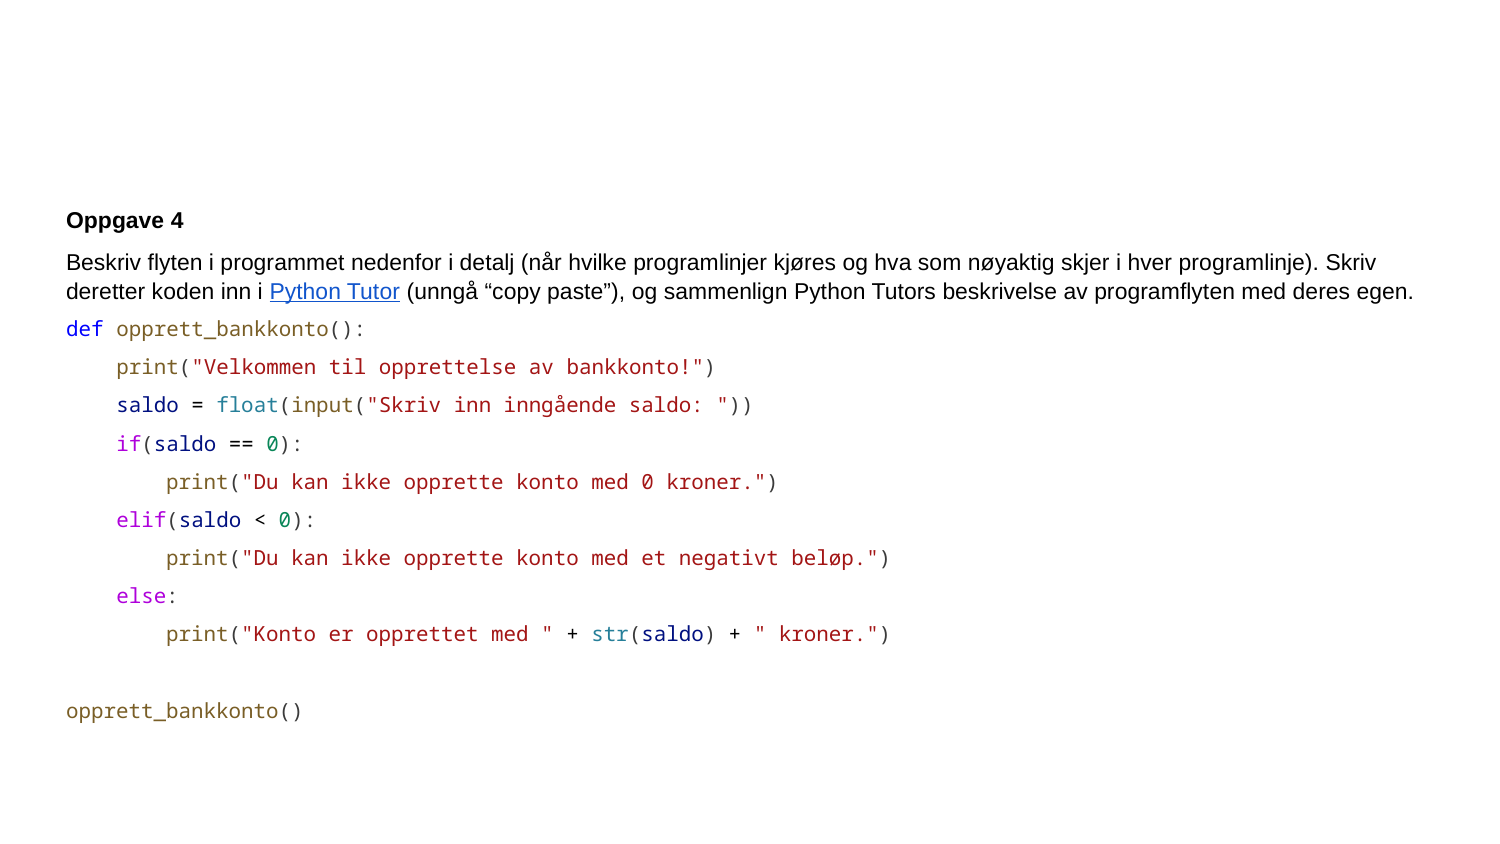

#
Oppgave 4
Beskriv flyten i programmet nedenfor i detalj (når hvilke programlinjer kjøres og hva som nøyaktig skjer i hver programlinje). Skriv deretter koden inn i Python Tutor (unngå “copy paste”), og sammenlign Python Tutors beskrivelse av programflyten med deres egen.
def opprett_bankkonto():
 print("Velkommen til opprettelse av bankkonto!")
 saldo = float(input("Skriv inn inngående saldo: "))
 if(saldo == 0):
 print("Du kan ikke opprette konto med 0 kroner.")
 elif(saldo < 0):
 print("Du kan ikke opprette konto med et negativt beløp.")
 else:
 print("Konto er opprettet med " + str(saldo) + " kroner.")
opprett_bankkonto()